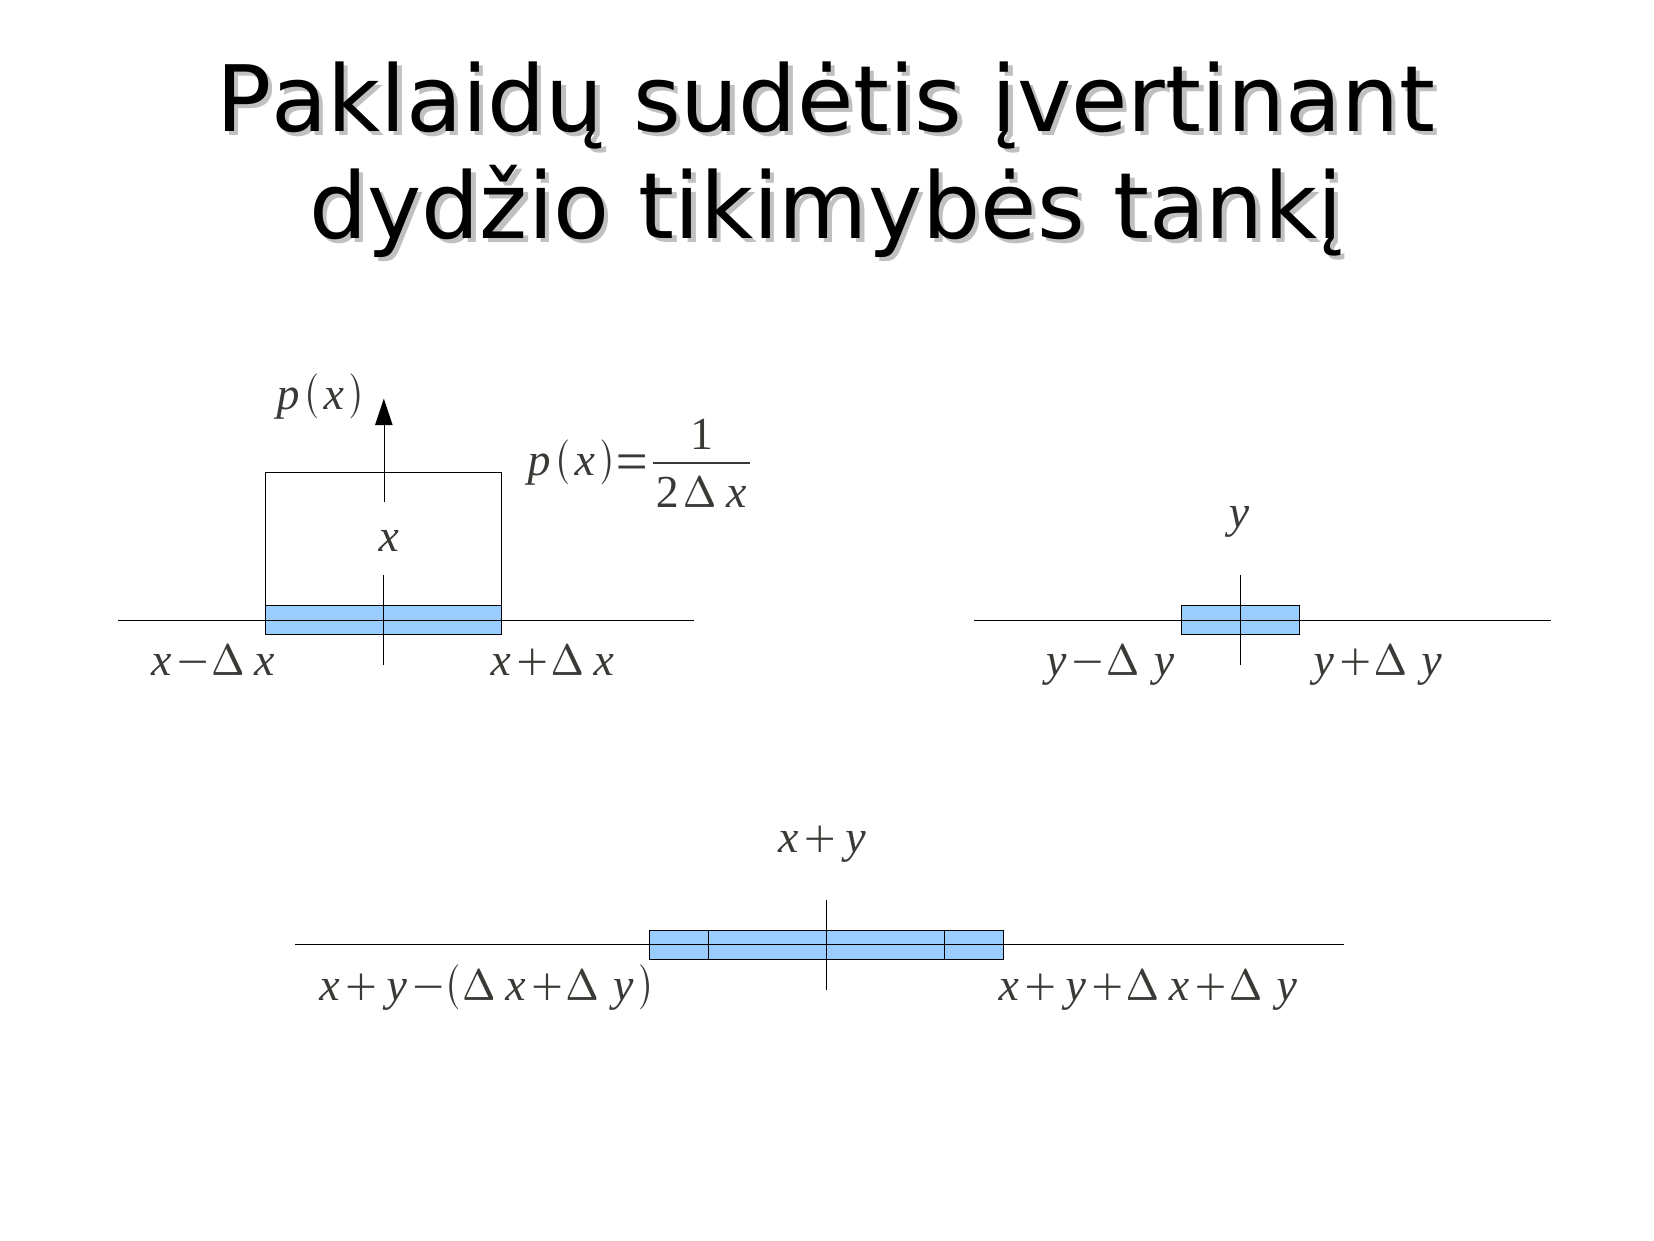

# Paklaidų sudėtis įvertinant dydžio tikimybės tankį